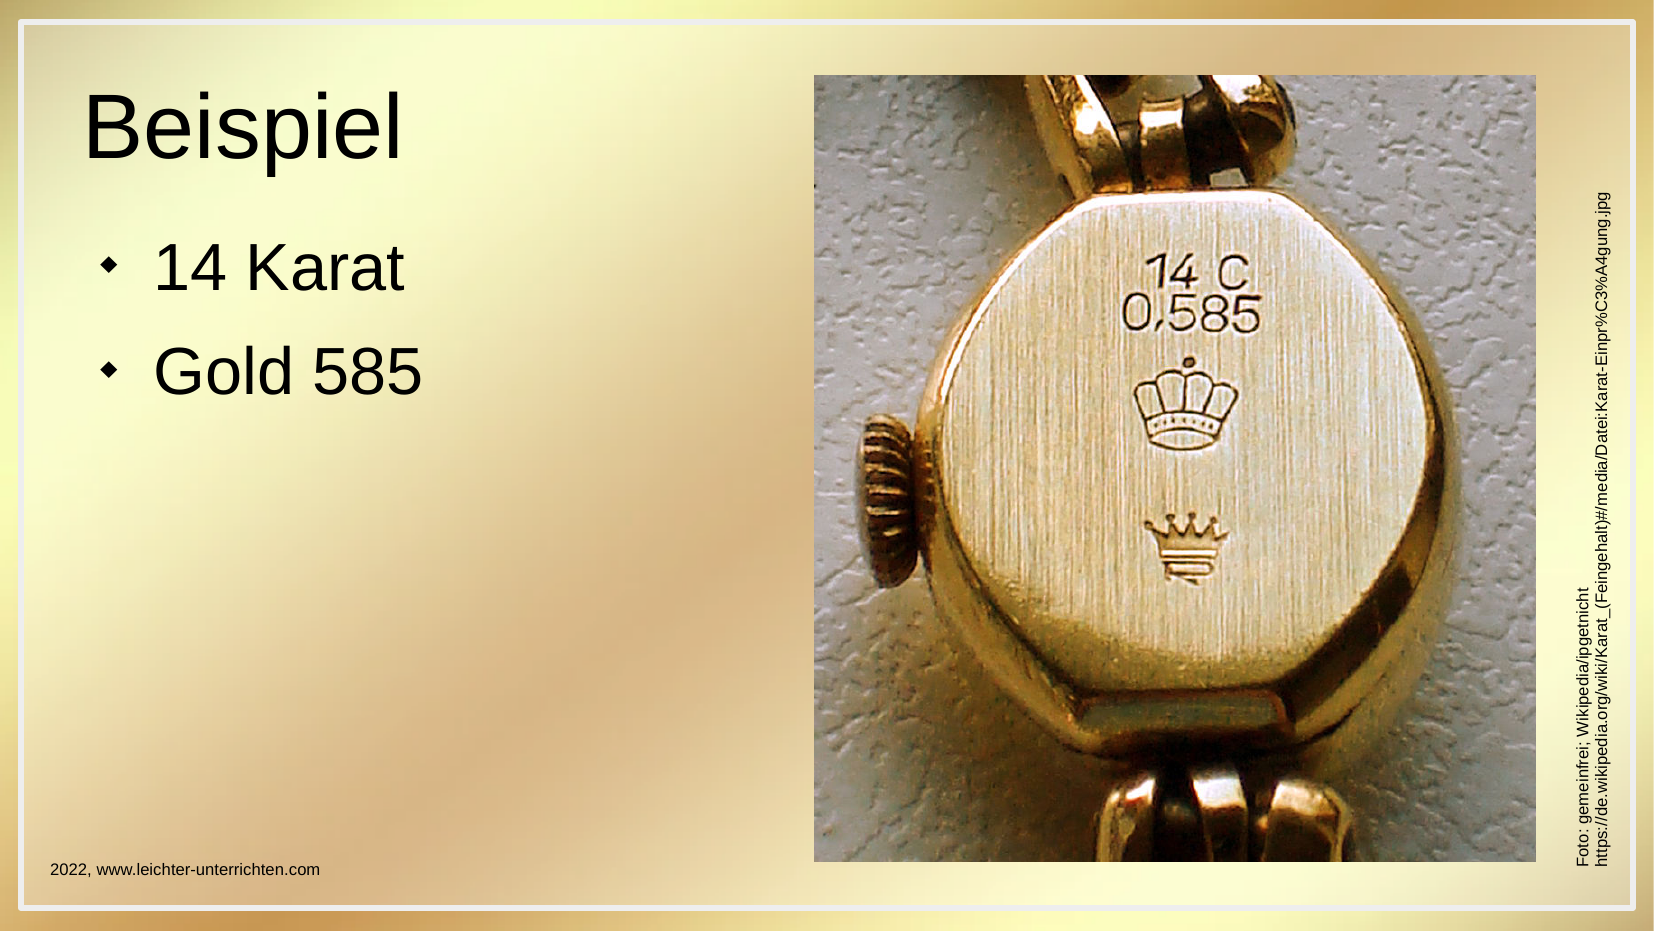

# Beispiel
14 Karat
Gold 585
Foto: gemeinfrei; Wikipedia/ipgetnicht
https://de.wikipedia.org/wiki/Karat_(Feingehalt)#/media/Datei:Karat-Einpr%C3%A4gung.jpg